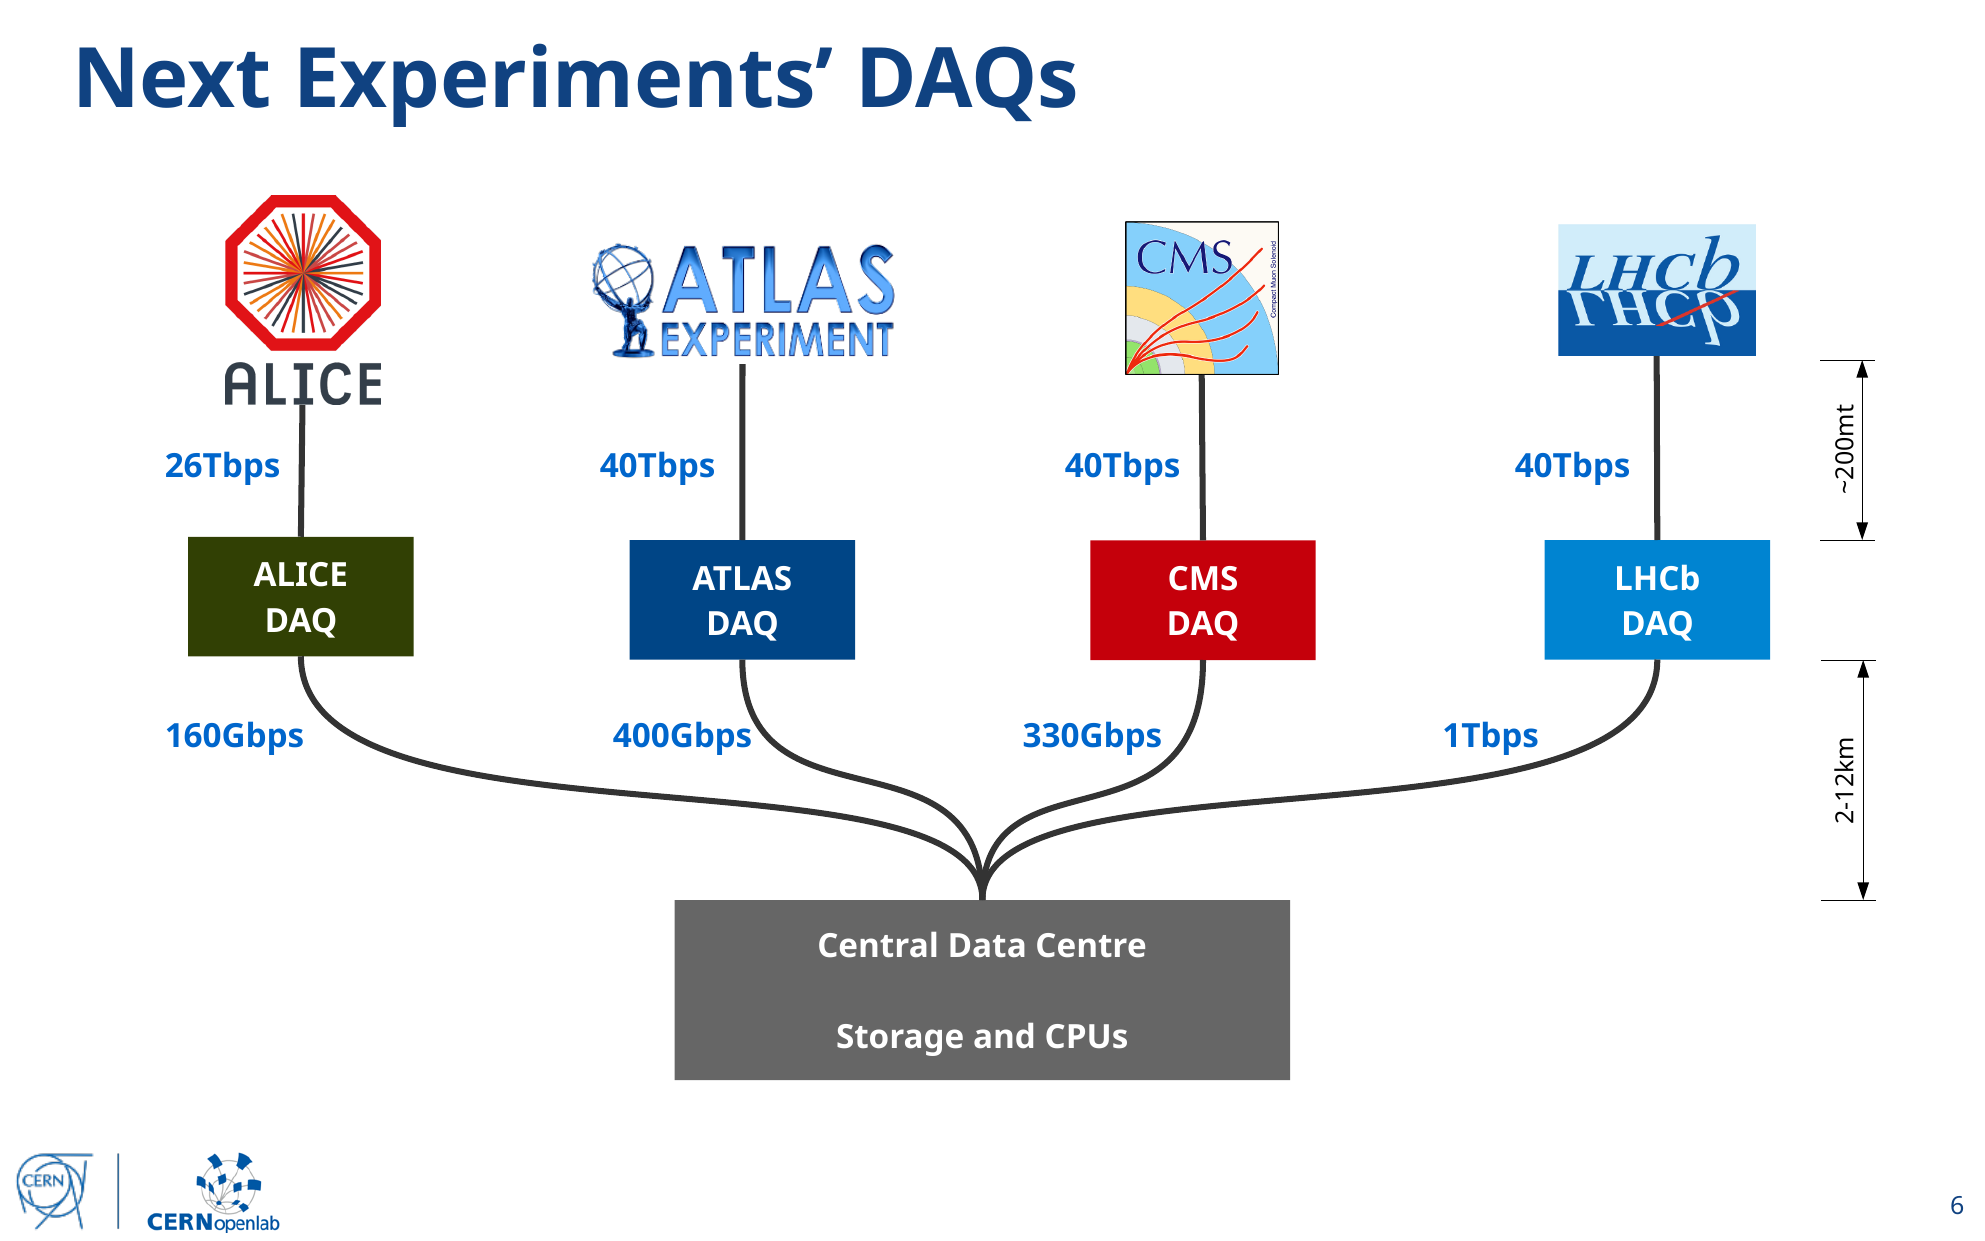

# Next Experiments’ DAQs
26Tbps
40Tbps
40Tbps
40Tbps
ALICE
DAQ
ATLAS
DAQ
LHCb
DAQ
CMS
DAQ
160Gbps
400Gbps
330Gbps
 1Tbps
Central Data Centre
Storage and CPUs